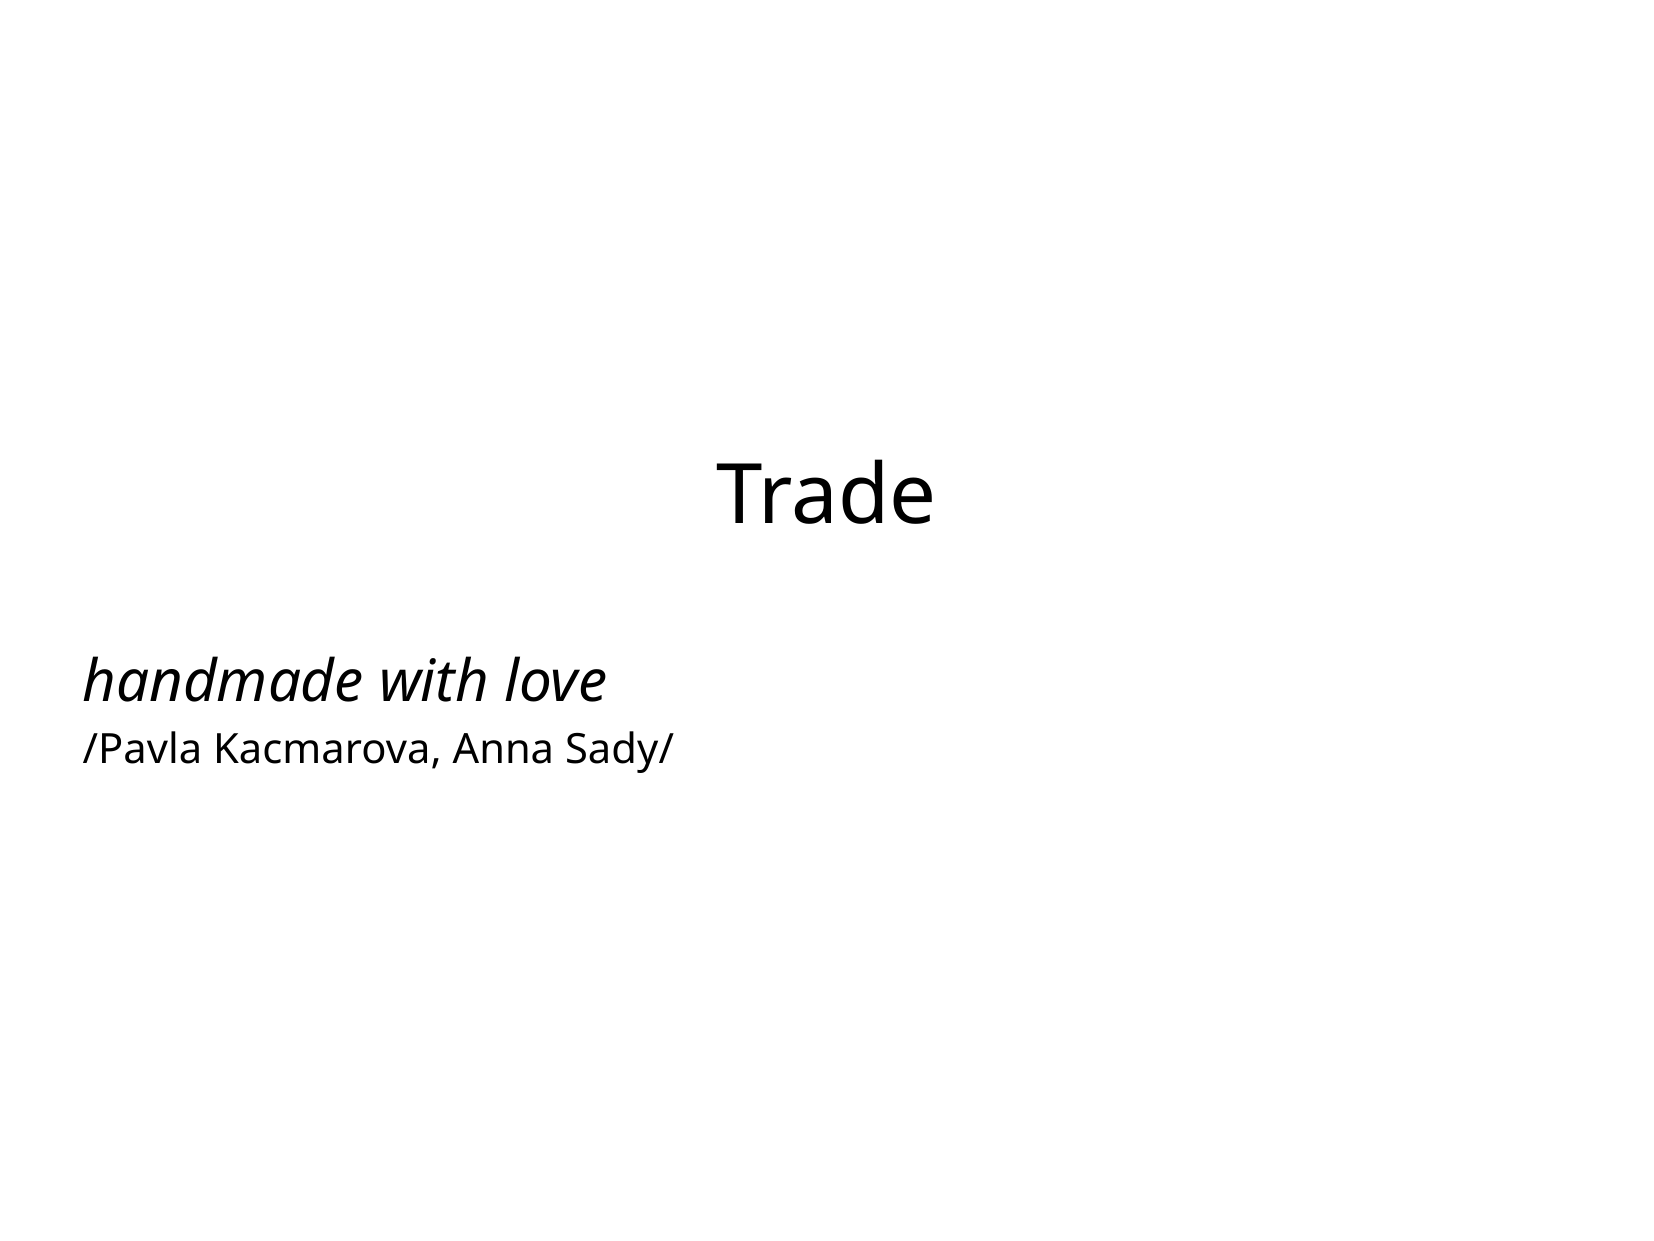

# Trade
handmade with love
/Pavla Kacmarova, Anna Sady/